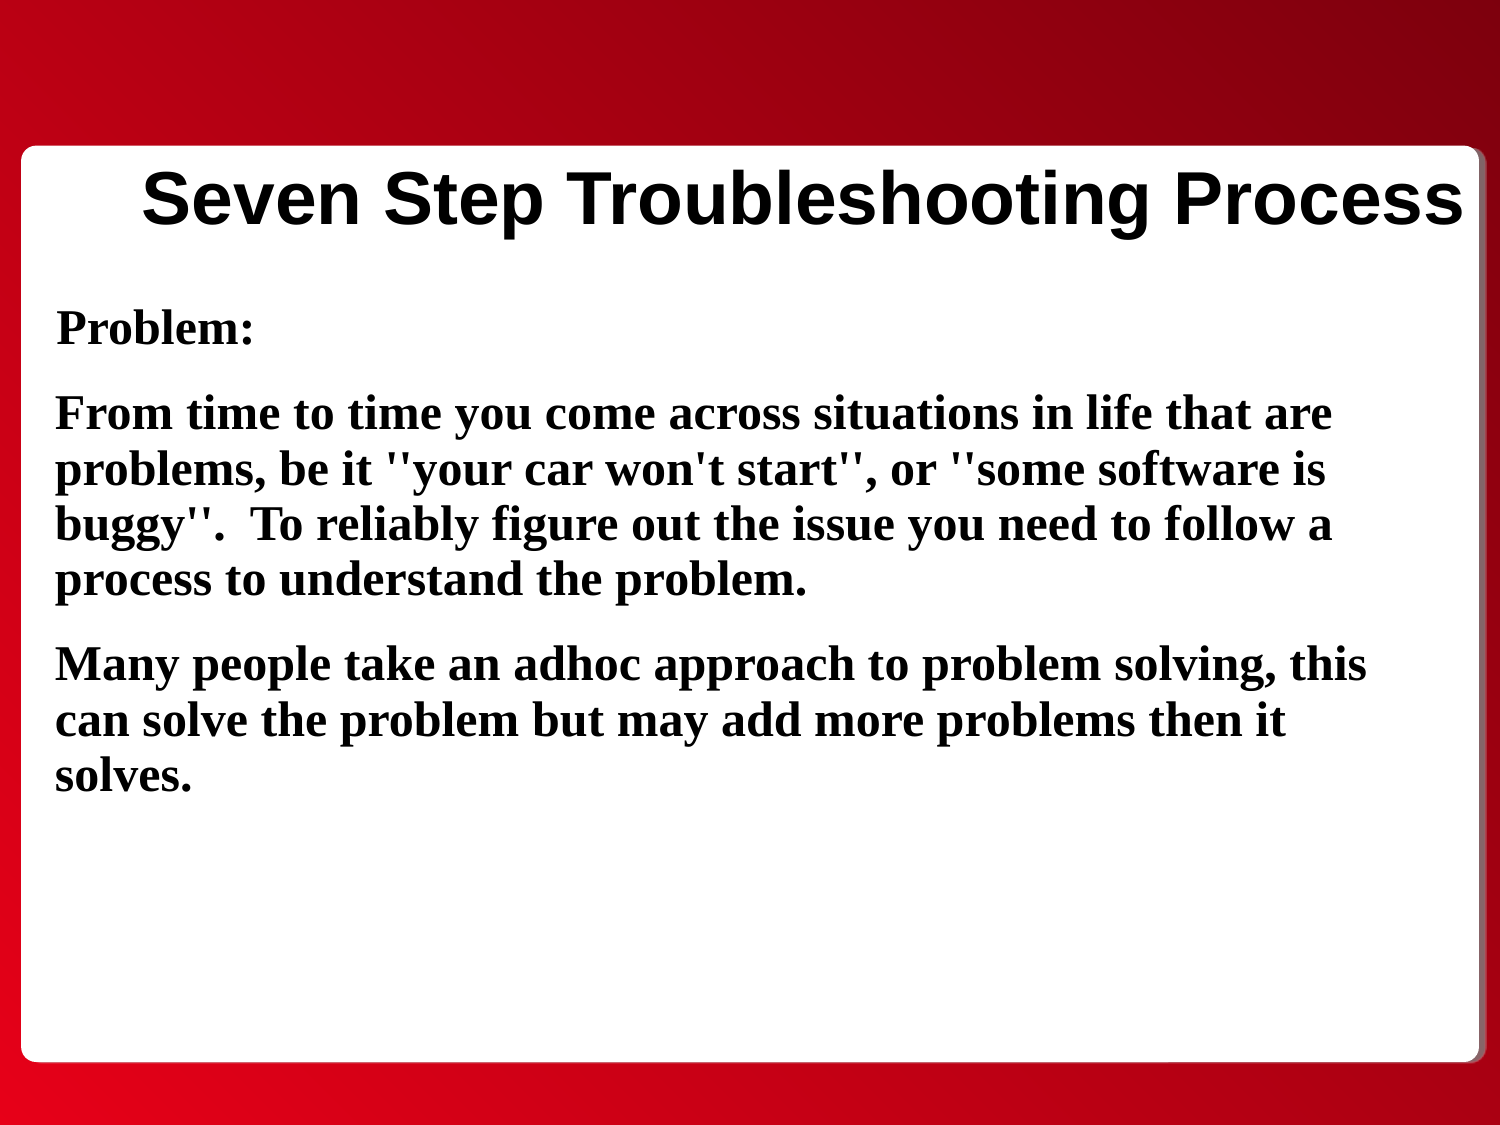

# Seven Step Troubleshooting Process
Problem:
From time to time you come across situations in life that are problems, be it ''your car won't start'', or ''some software is buggy''. To reliably figure out the issue you need to follow a process to understand the problem.
Many people take an adhoc approach to problem solving, this can solve the problem but may add more problems then it solves.